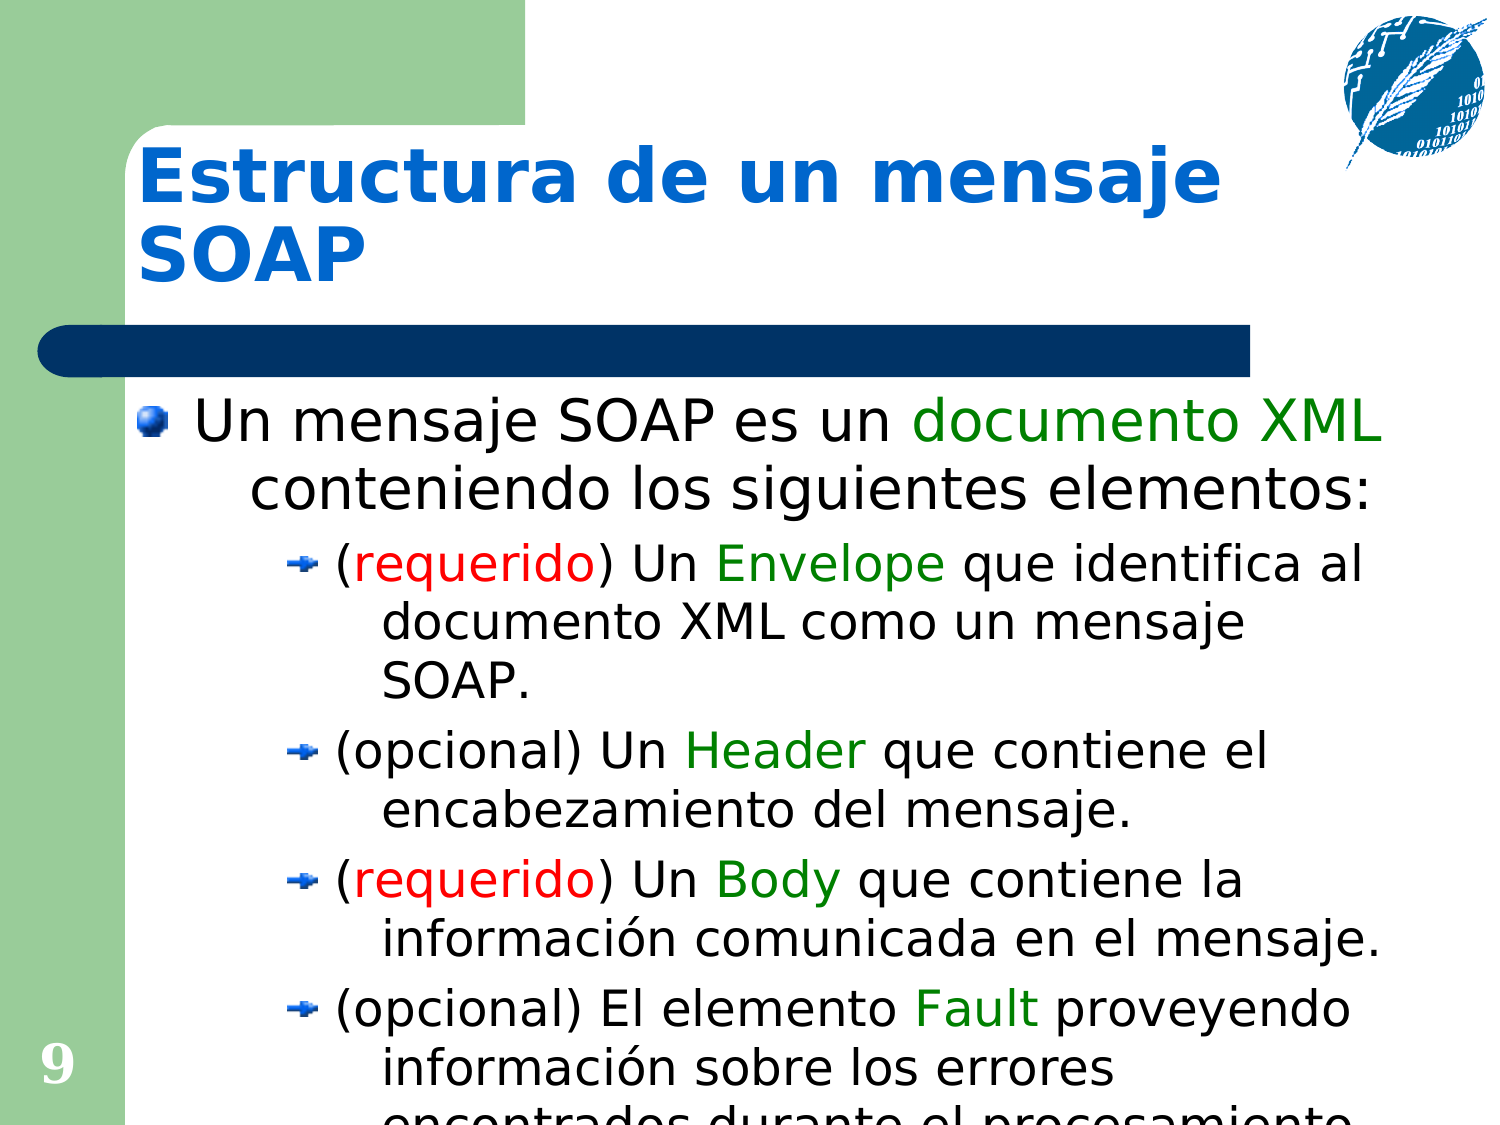

# Estructura de un mensaje SOAP
Un mensaje SOAP es un documento XML conteniendo los siguientes elementos:
(requerido) Un Envelope que identifica al documento XML como un mensaje SOAP.
(opcional) Un Header que contiene el encabezamiento del mensaje.
(requerido) Un Body que contiene la información comunicada en el mensaje.
(opcional) El elemento Fault proveyendo información sobre los errores encontrados durante el procesamiento del mensaje.
9